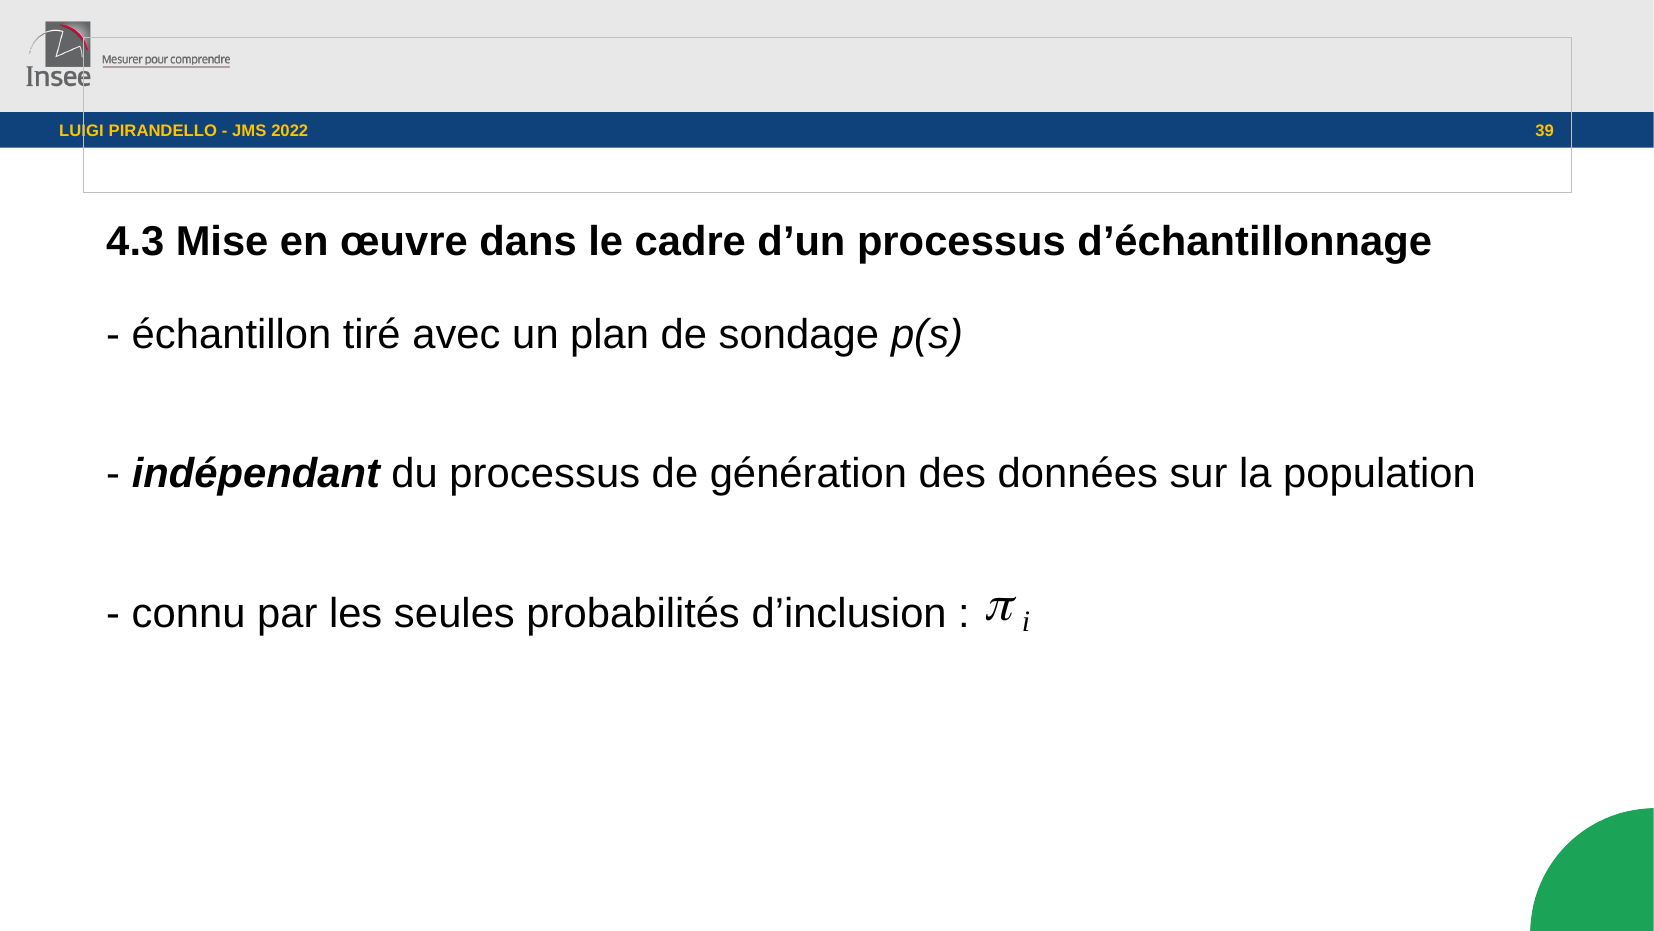

LUIGI PIRANDELLO - JMS 2022
39
4.3 Mise en œuvre dans le cadre d’un processus d’échantillonnage
- échantillon tiré avec un plan de sondage p(s)
- indépendant du processus de génération des données sur la population
- connu par les seules probabilités d’inclusion :